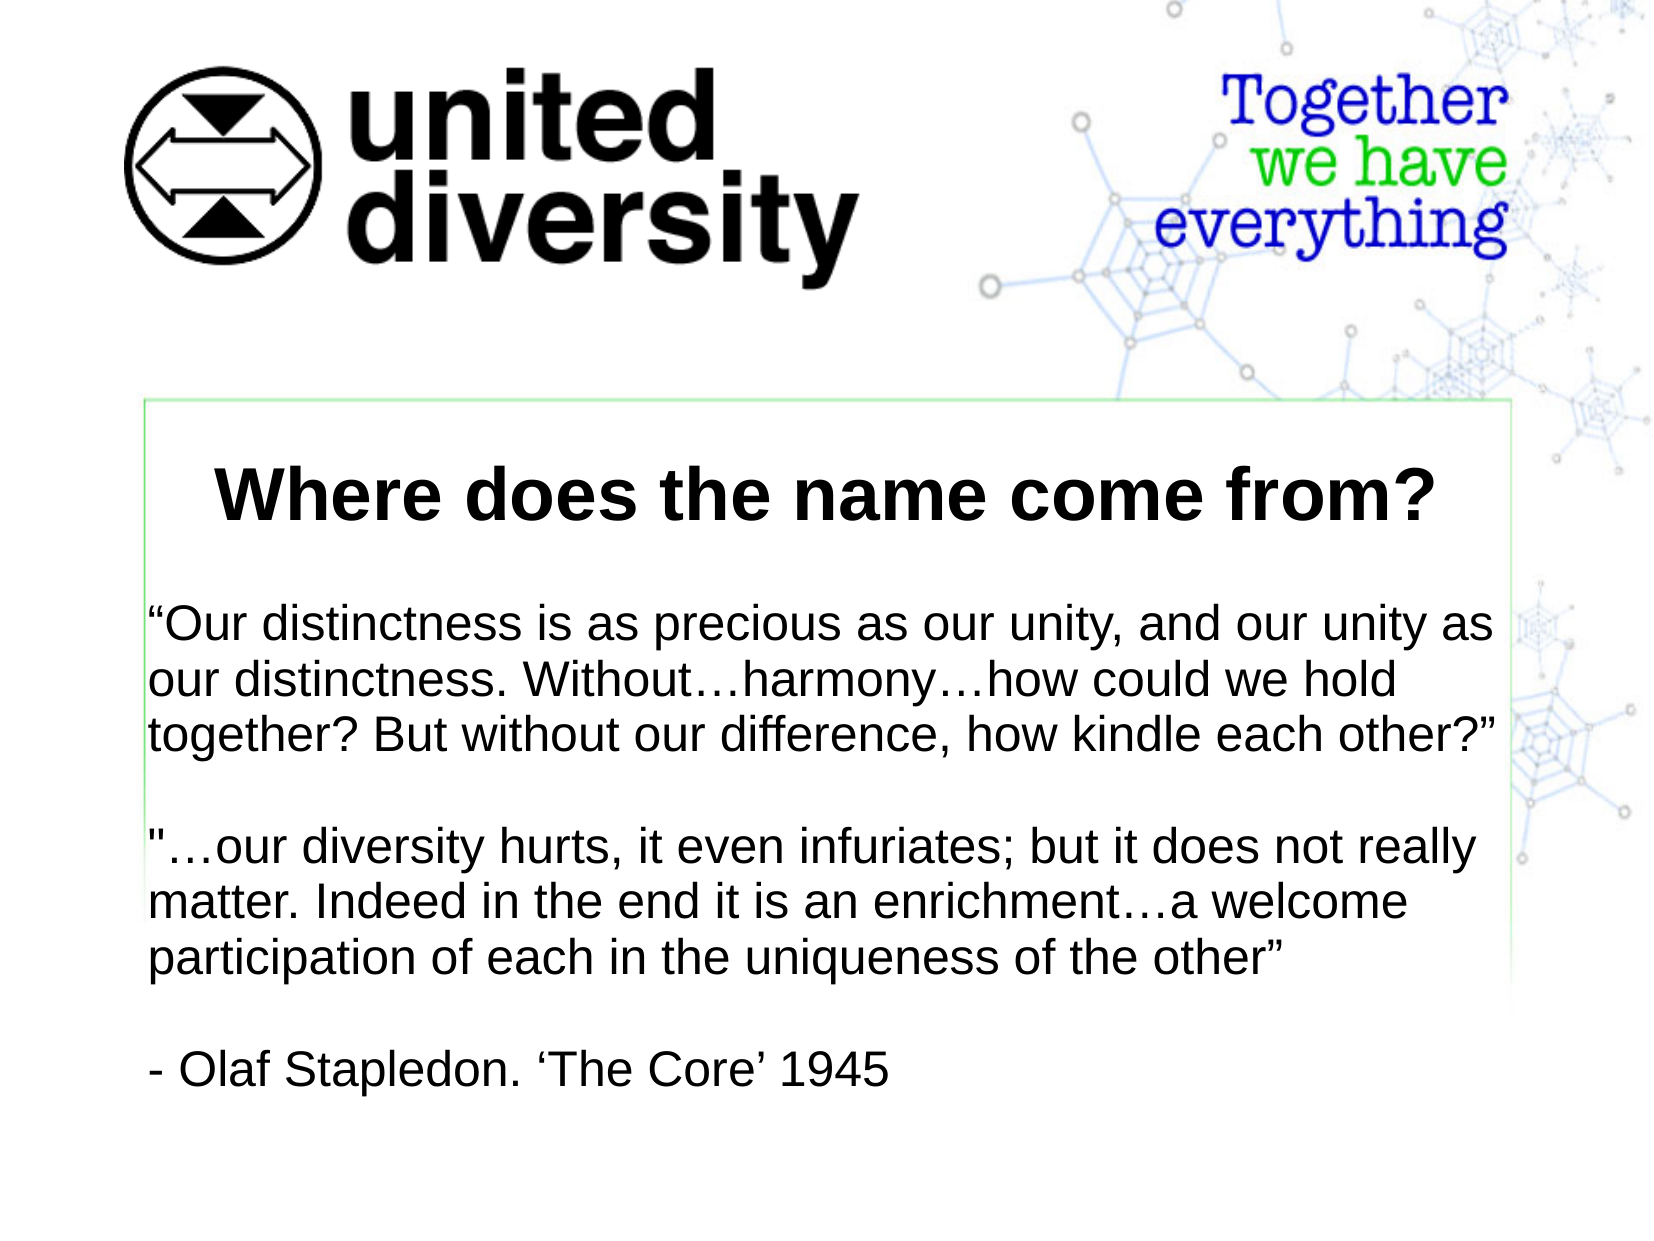

# Where does the name come from?
“Our distinctness is as precious as our unity, and our unity as our distinctness. Without…harmony…how could we hold together? But without our difference, how kindle each other?”
"…our diversity hurts, it even infuriates; but it does not really matter. Indeed in the end it is an enrichment…a welcome participation of each in the uniqueness of the other”
- Olaf Stapledon. ‘The Core’ 1945